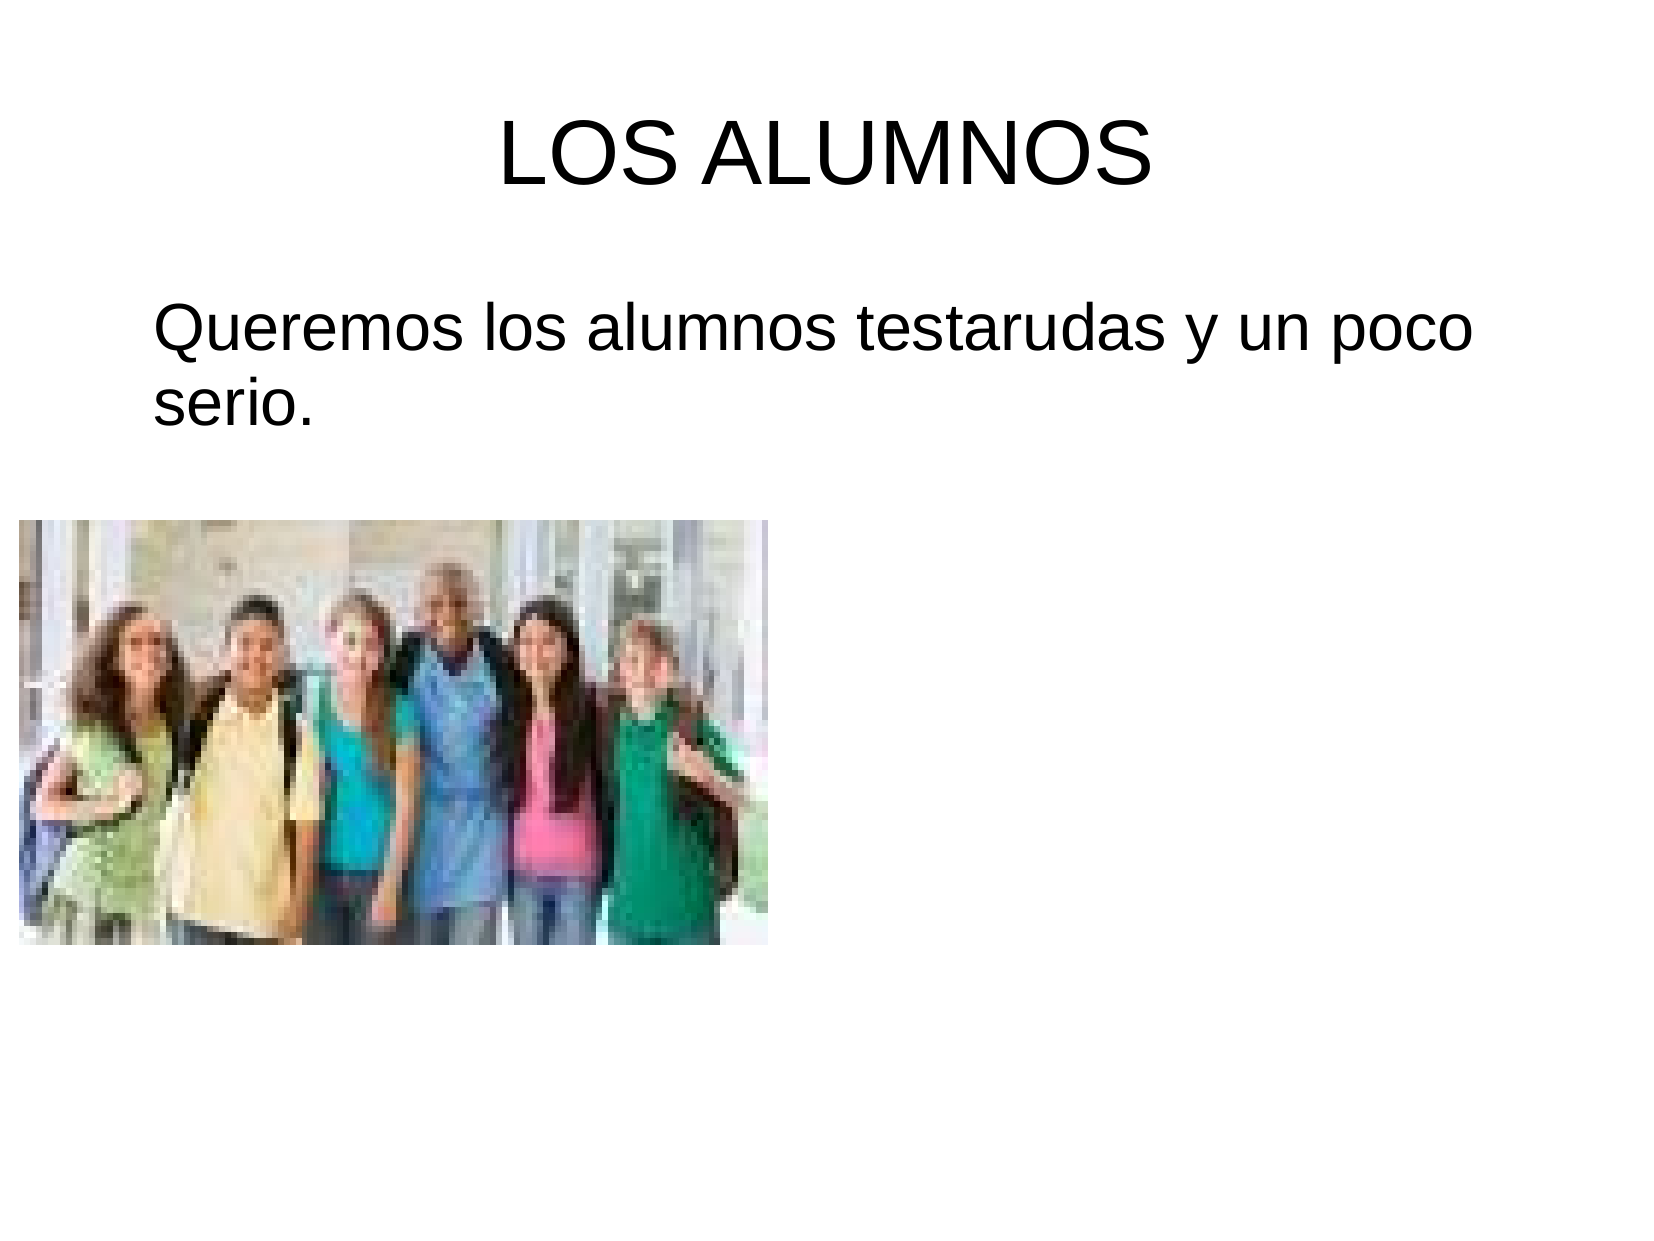

# LOS ALUMNOS
Queremos los alumnos testarudas y un poco serio.